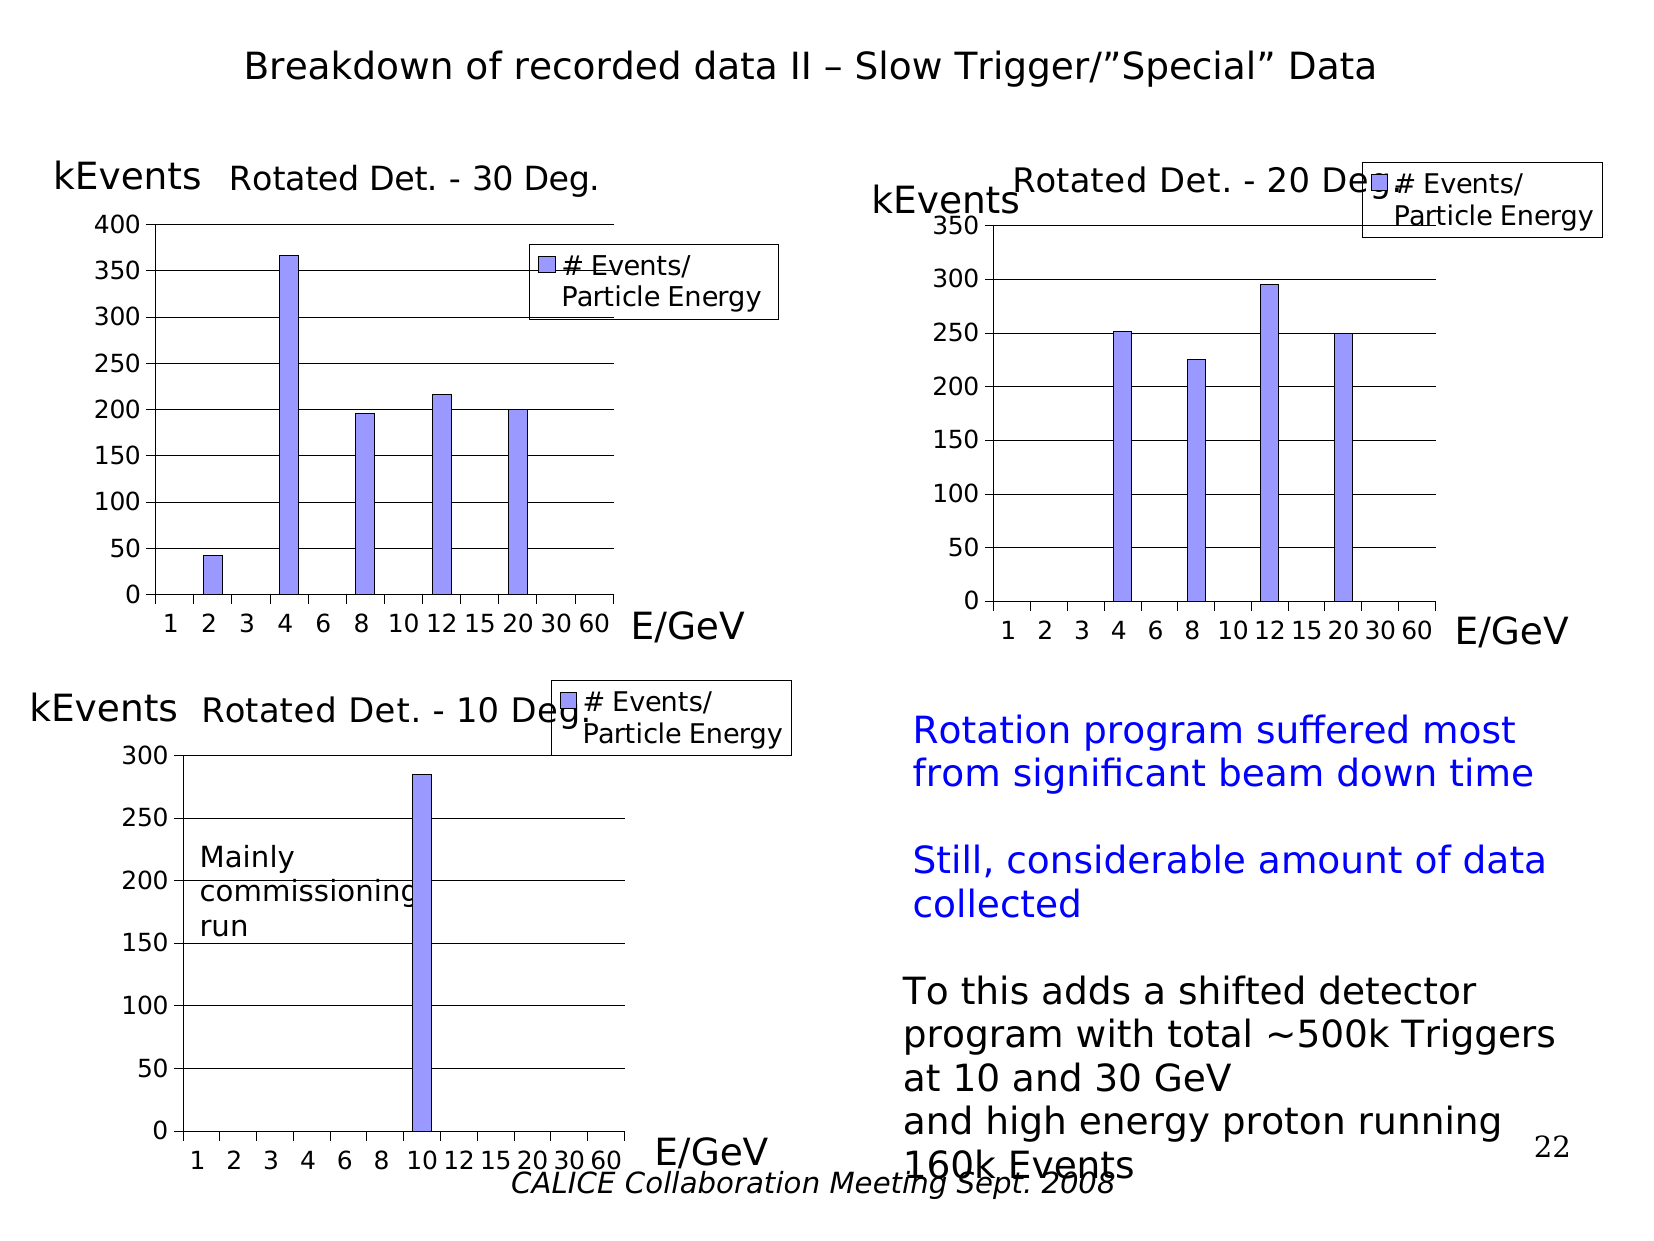

Breakdown of recorded data II – Slow Trigger/”Special” Data
### Chart: Rotated Det. - 30 Deg.
| Category | # Events/Particle Energy |
|---|---|
| 1 | 0.0 |
| 2 | 42.0 |
| 3 | 0.0 |
| 4 | 367.0 |
| 6 | 0.0 |
| 8 | 196.0 |
| 10 | 0.0 |
| 12 | 216.0 |
| 15 | 0.0 |
| 20 | 200.0 |
| 30 | 0.0 |
| 60 | 0.0 |
### Chart: Rotated Det. - 20 Deg.
| Category | # Events/Particle Energy |
|---|---|
| 1 | 0.0 |
| 2 | 0.0 |
| 3 | 0.0 |
| 4 | 251.0 |
| 6 | 0.0 |
| 8 | 225.0 |
| 10 | 0.0 |
| 12 | 295.0 |
| 15 | 0.0 |
| 20 | 250.0 |
| 30 | 0.0 |
| 60 | 0.0 |kEvents
kEvents
E/GeV
E/GeV
### Chart: Rotated Det. - 10 Deg.
| Category | # Events/Particle Energy |
|---|---|
| 1 | 0.0 |
| 2 | 0.0 |
| 3 | 0.0 |
| 4 | 0.0 |
| 6 | 0.0 |
| 8 | 0.0 |
| 10 | 285.0 |
| 12 | 0.0 |
| 15 | 0.0 |
| 20 | 0.0 |
| 30 | 0.0 |
| 60 | 0.0 |kEvents
Rotation program suffered most
from significant beam down time
Still, considerable amount of data
collected
Mainly
commissioning
run
To this adds a shifted detector
program with total ~500k Triggers
at 10 and 30 GeV
and high energy proton running
160k Events
E/GeV
22